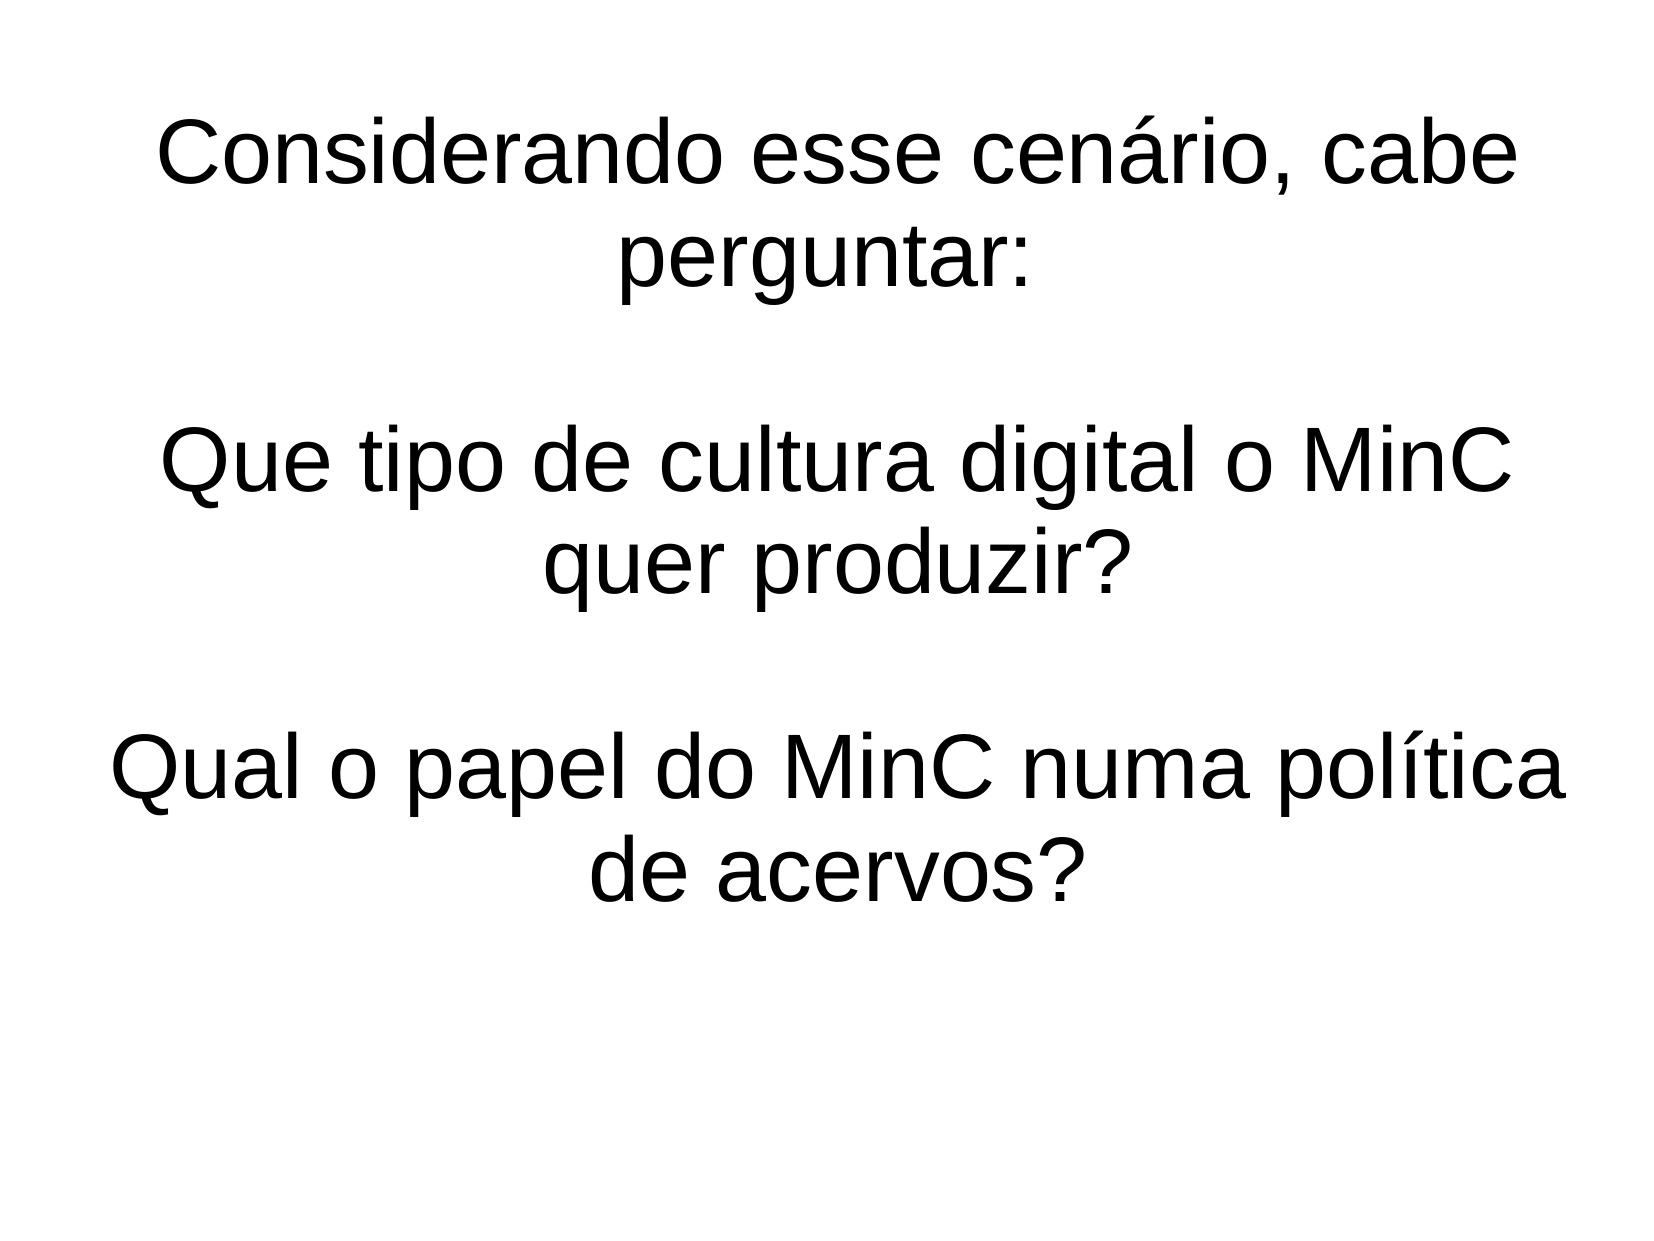

# Considerando esse cenário, cabe perguntar: Que tipo de cultura digital o MinC quer produzir? Qual o papel do MinC numa política de acervos?